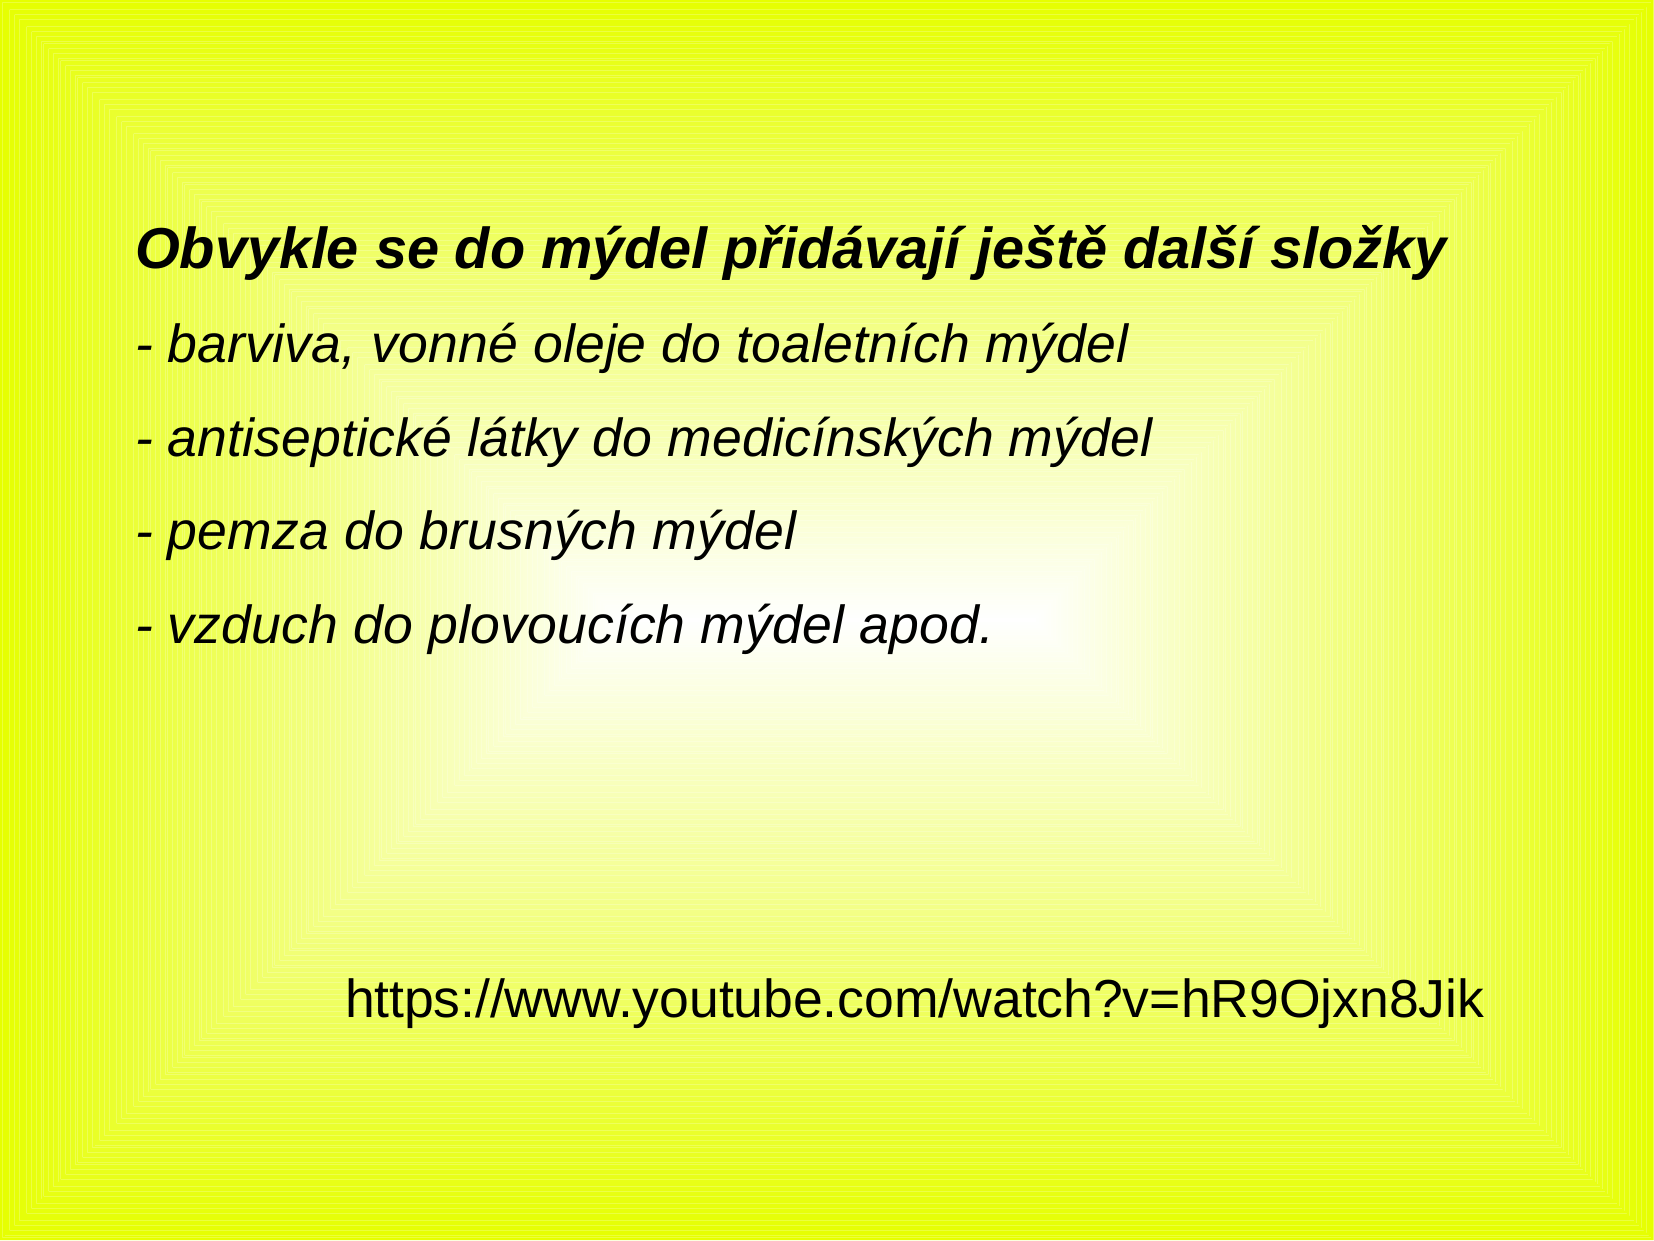

# Obvykle se do mýdel přidávají ještě další složky
- barviva, vonné oleje do toaletních mýdel
- antiseptické látky do medicínských mýdel
- pemza do brusných mýdel
- vzduch do plovoucích mýdel apod.
 https://www.youtube.com/watch?v=hR9Ojxn8Jik